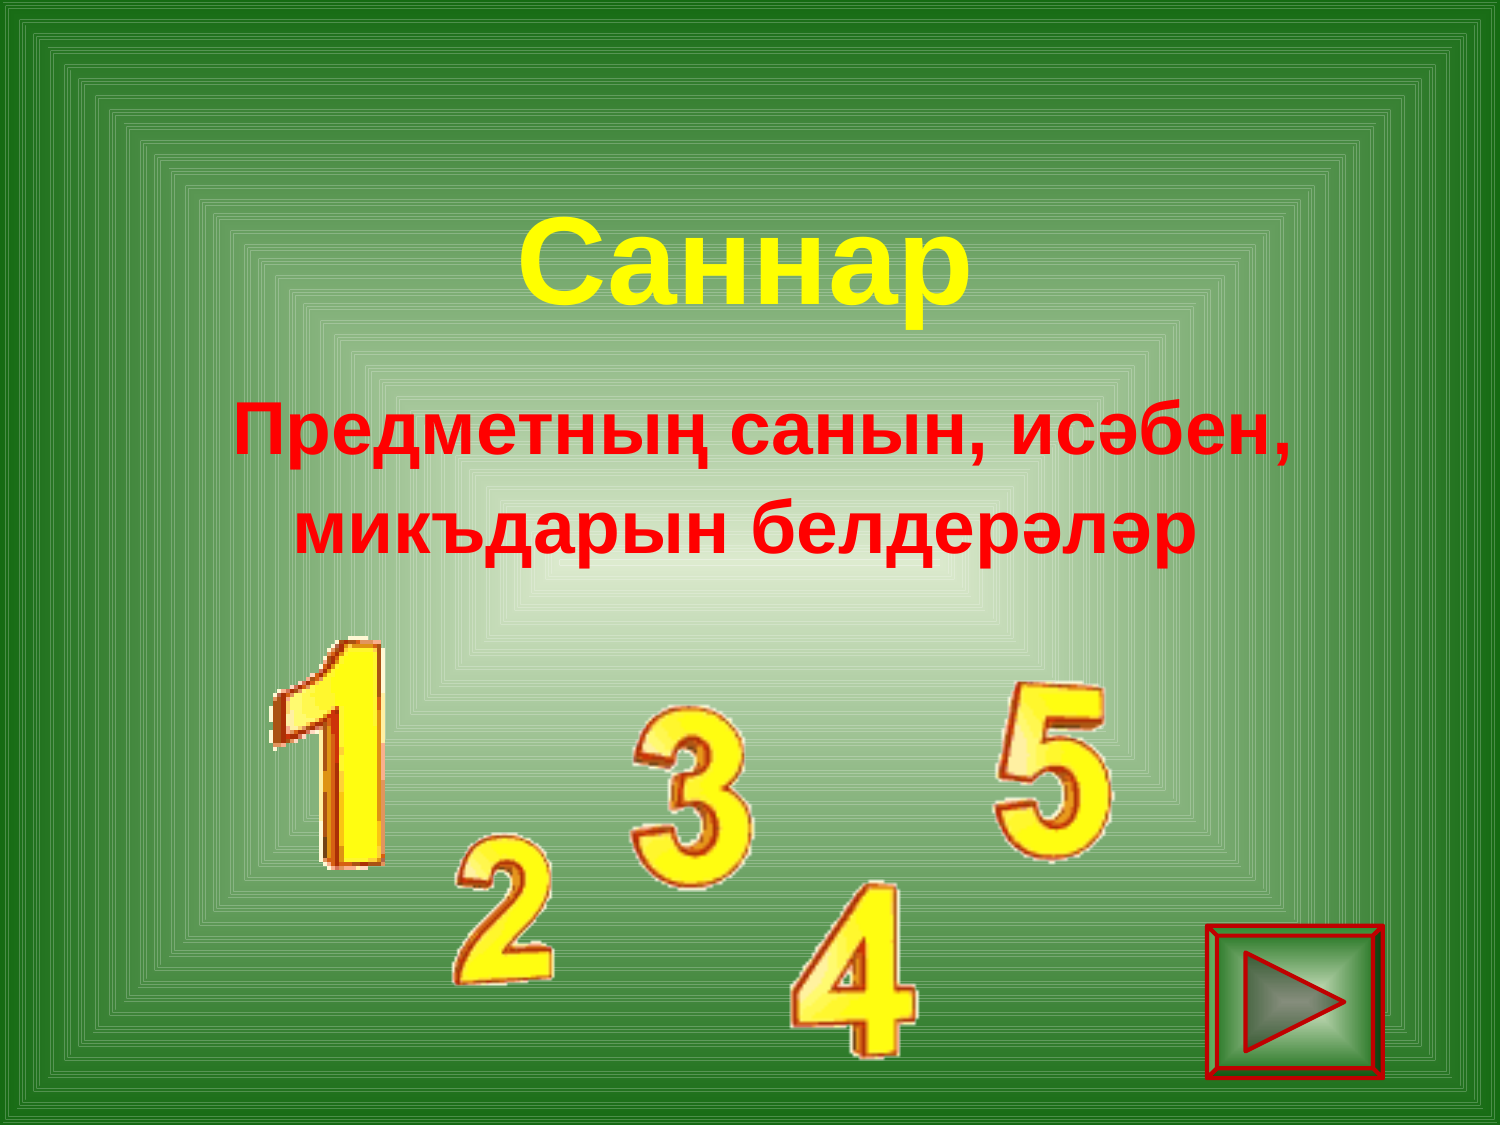

# Саннар Предметның санын, исәбен, микъдарын белдерәләр